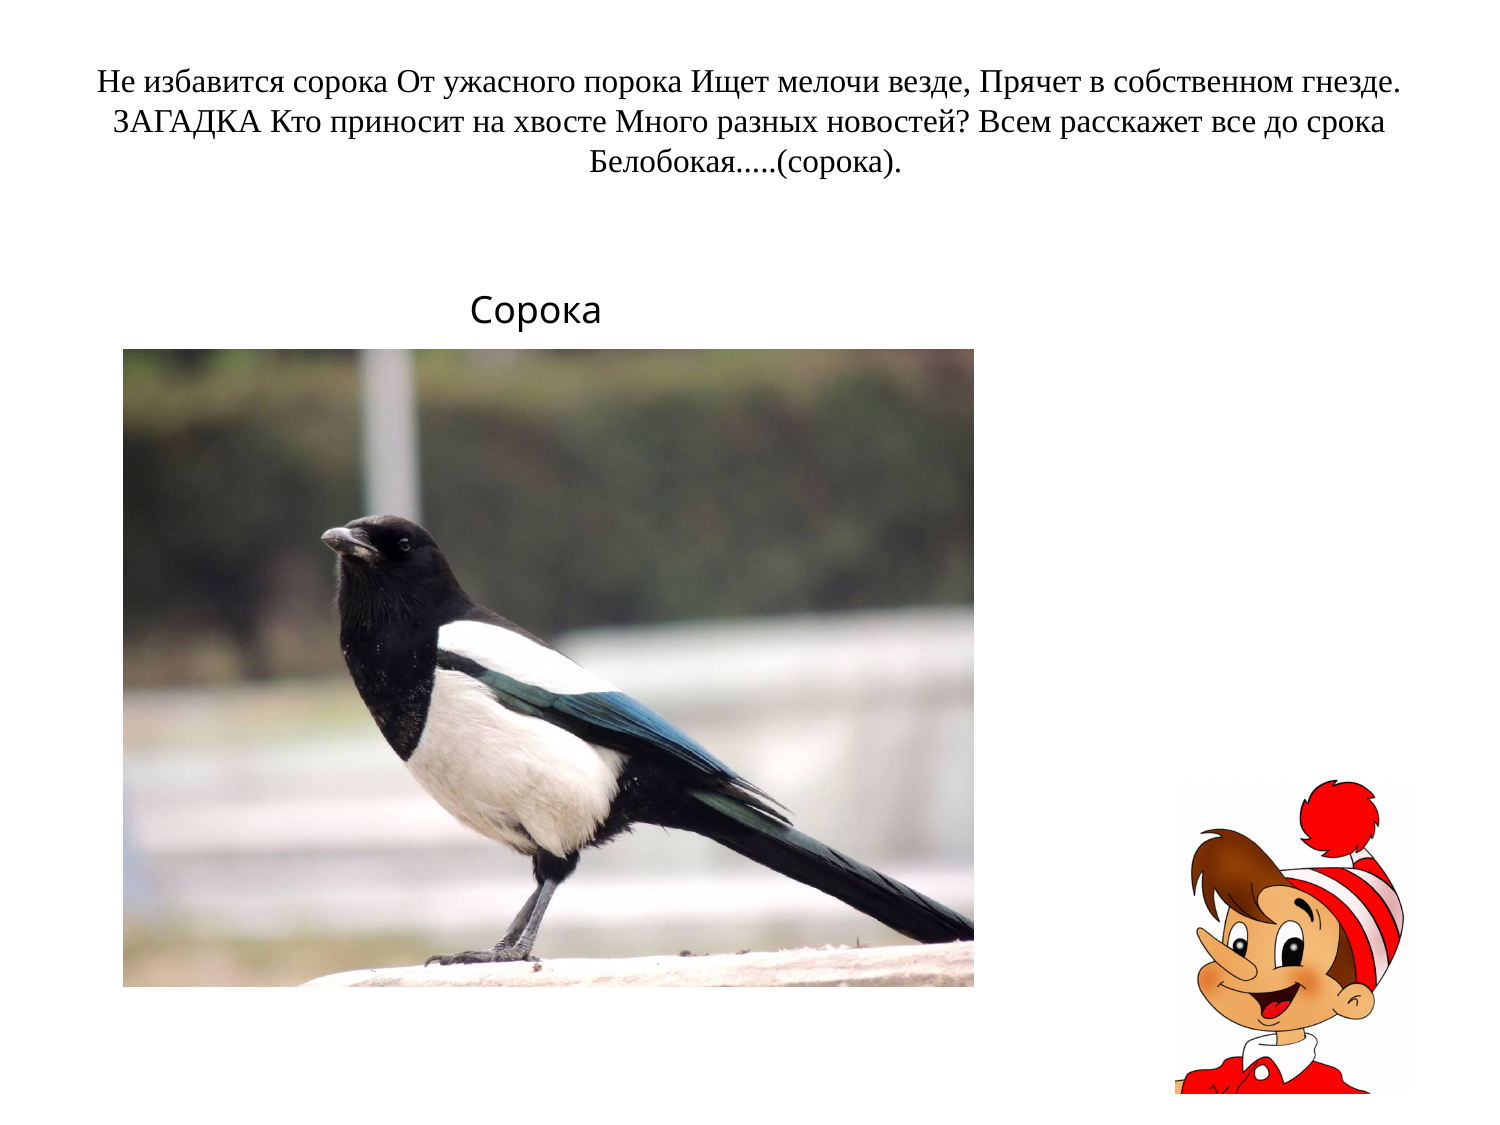

# Не избавится сорока От ужасного порока Ищет мелочи везде, Прячет в собственном гнезде. ЗАГАДКА Кто приносит на хвосте Много разных новостей? Всем расскажет все до срока Белобокая.....(сорока).
Сорока